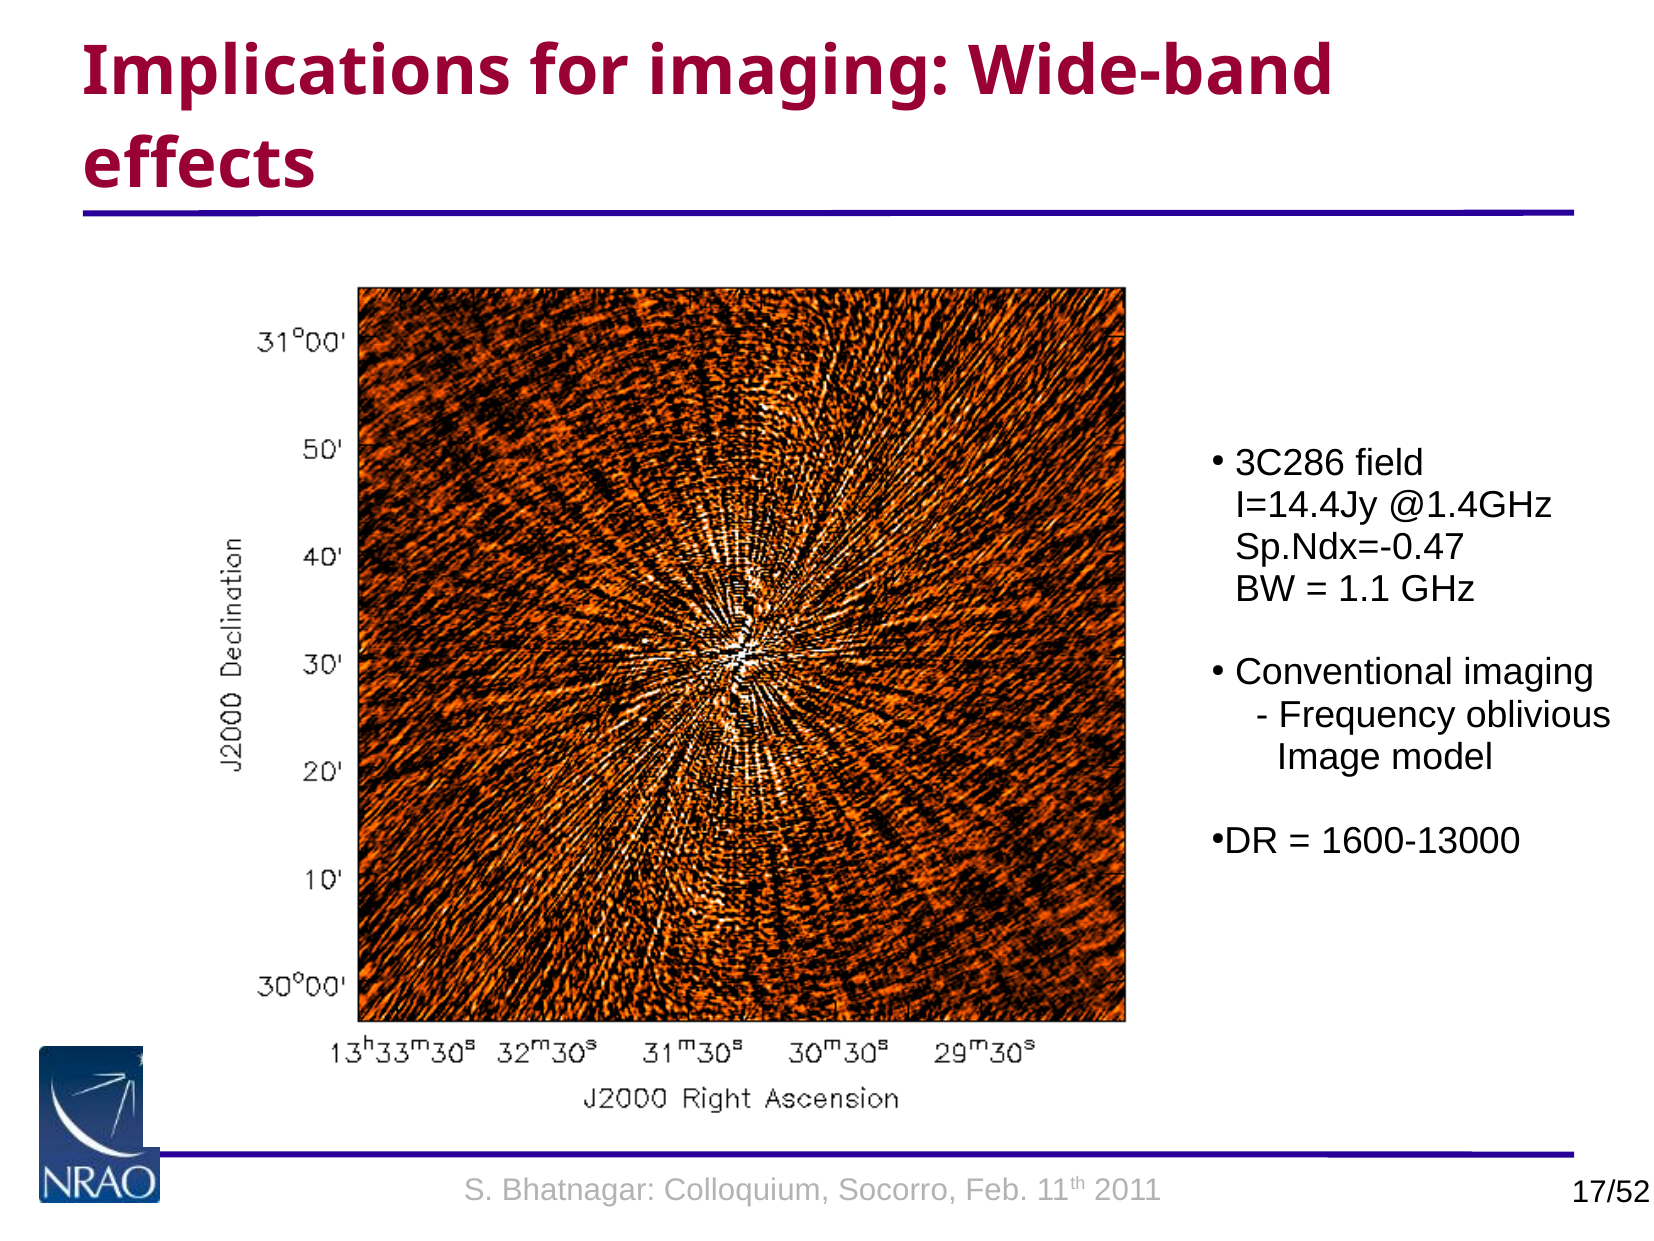

# Implications for imaging: Wide-band effects
 3C286 field
 I=14.4Jy @1.4GHz
 Sp.Ndx=-0.47
 BW = 1.1 GHz
 Conventional imaging
 - Frequency oblivious
 Image model
DR = 1600-13000